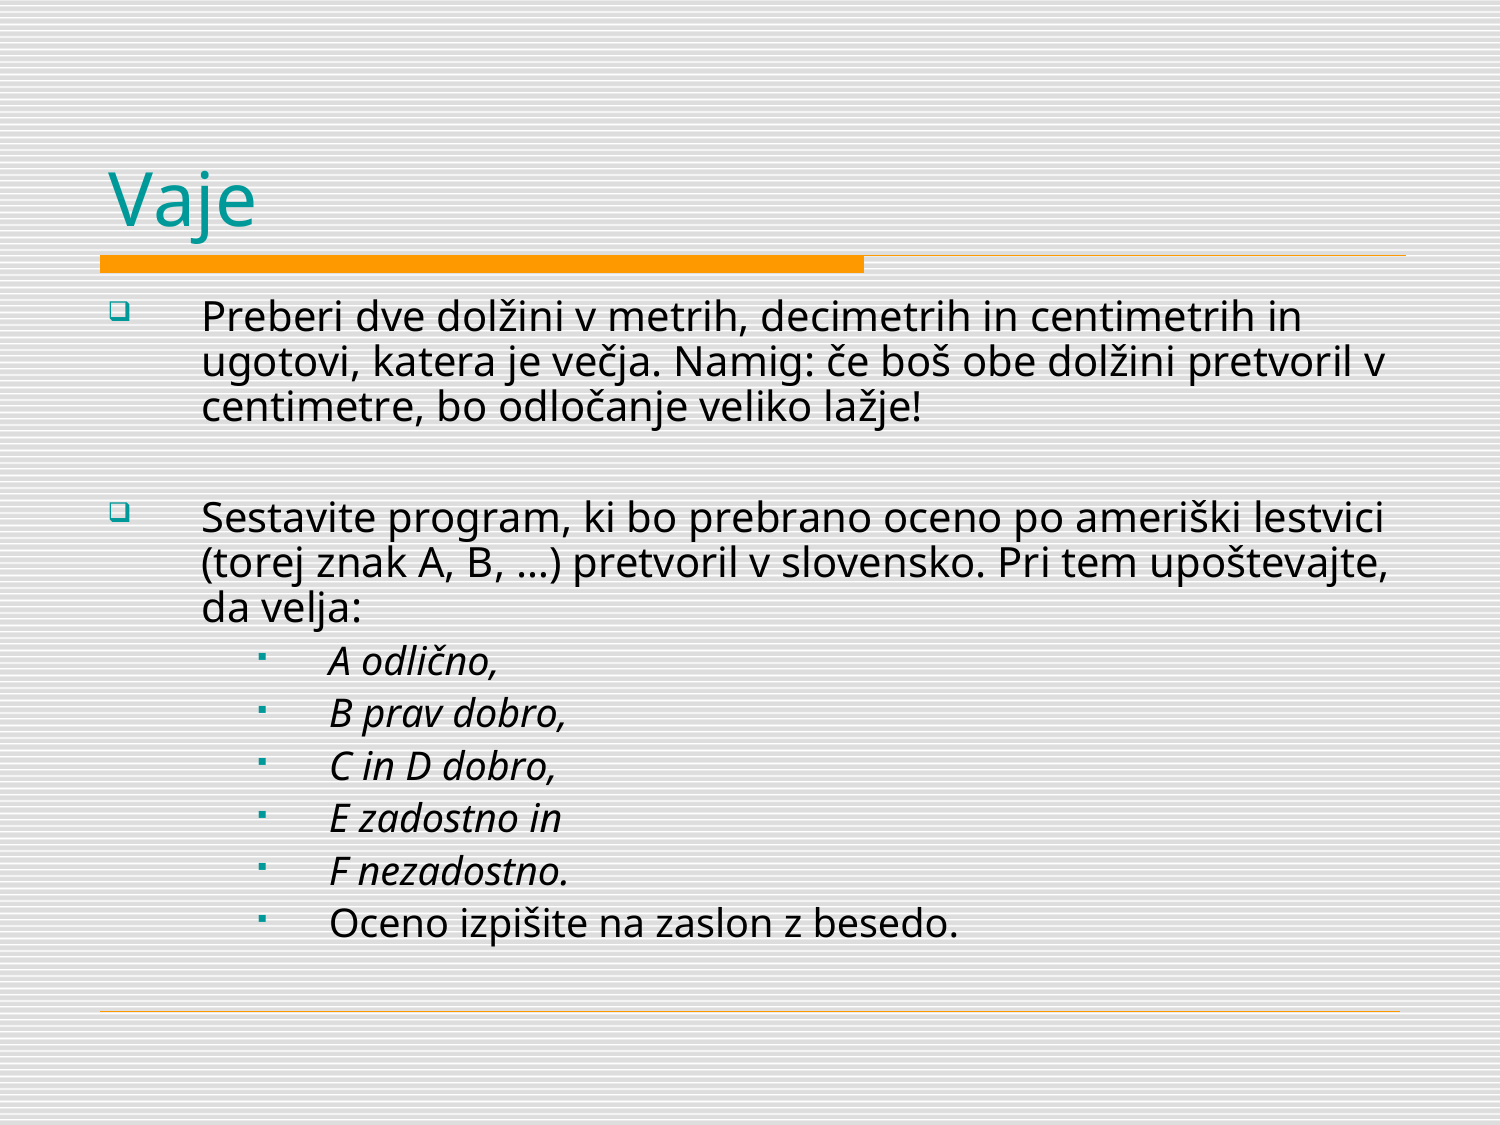

# Vaje
Preberi dve dolžini v metrih, decimetrih in centimetrih in ugotovi, katera je večja. Namig: če boš obe dolžini pretvoril v centimetre, bo odločanje veliko lažje!
Sestavite program, ki bo prebrano oceno po ameriški lestvici (torej znak A, B, …) pretvoril v slovensko. Pri tem upoštevajte, da velja:
A odlično,
B prav dobro,
C in D dobro,
E zadostno in
F nezadostno.
Oceno izpišite na zaslon z besedo.